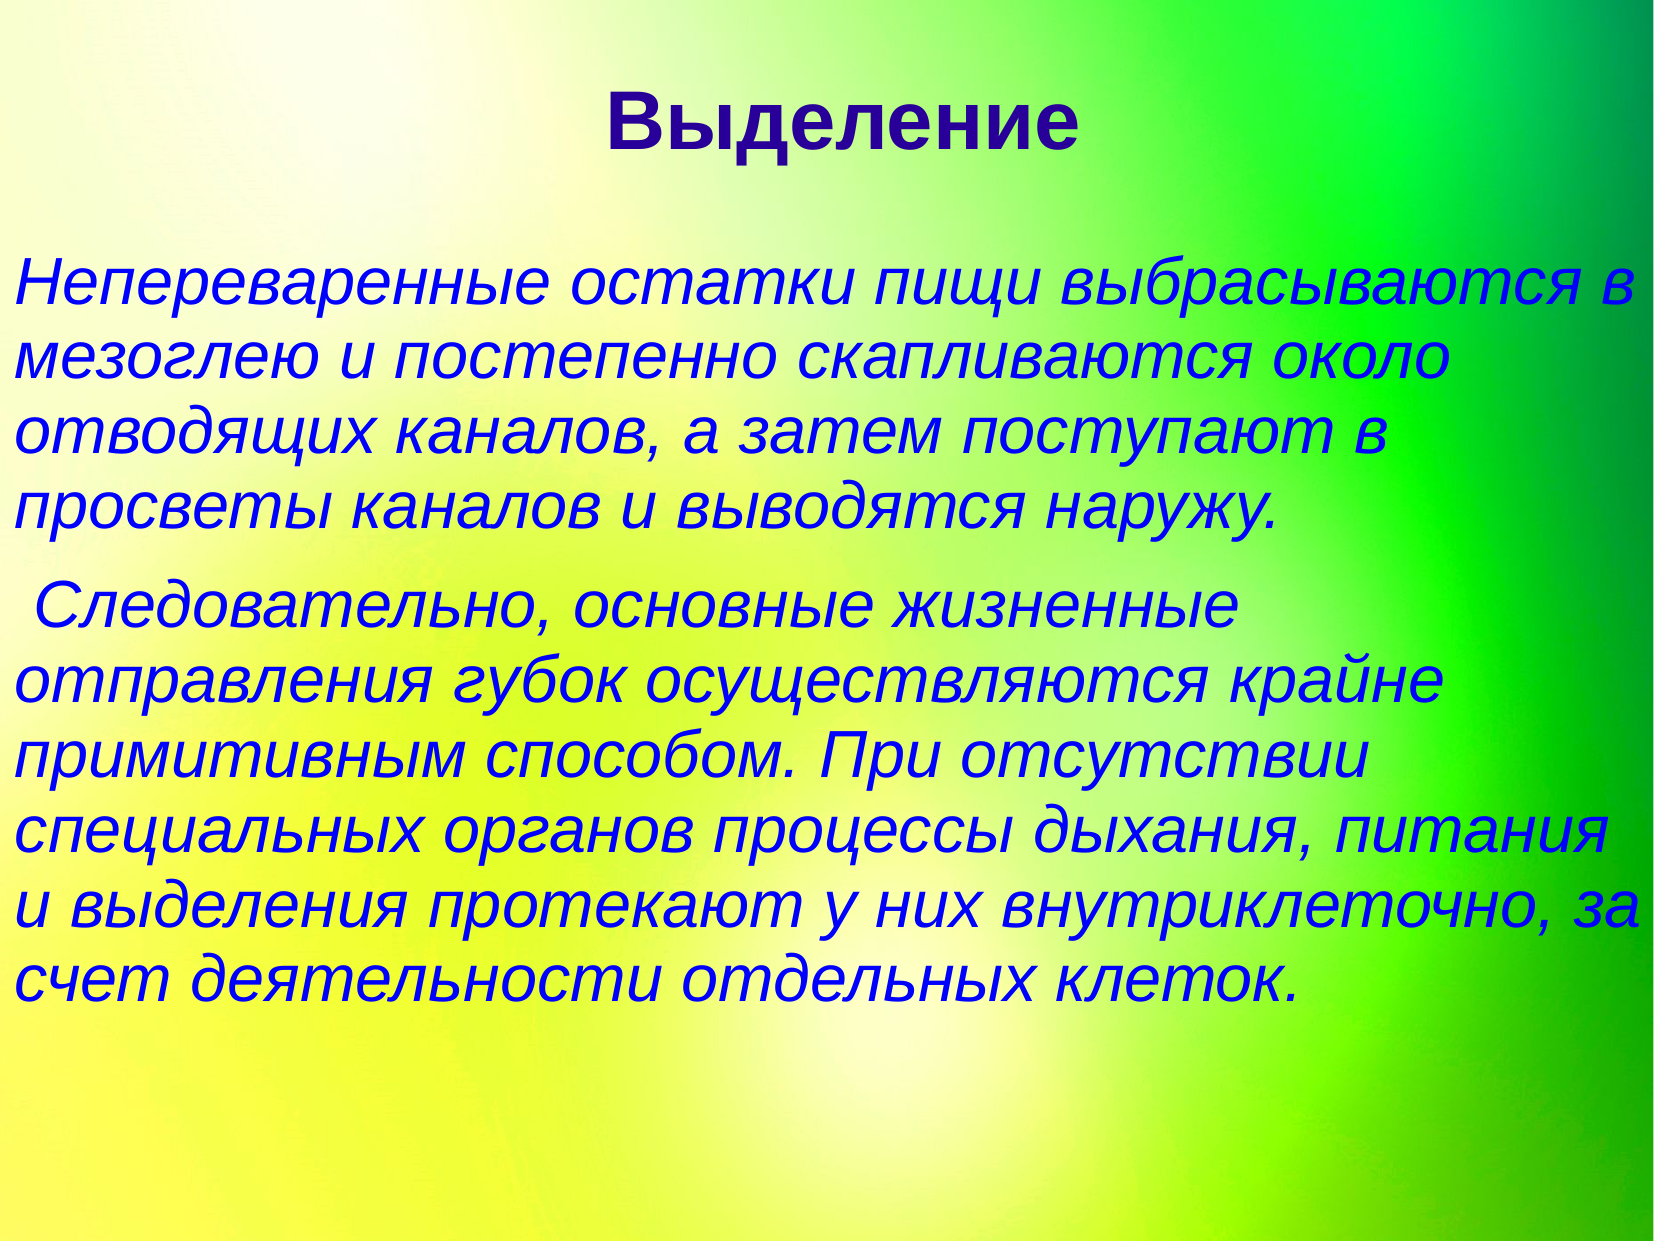

Выделение
Непереваренные остатки пищи выбрасываются в мезоглею и постепенно скапливаются около отводящих каналов, а затем поступают в просветы каналов и выводятся наружу.
 Следовательно, основные жизненные отправления губок осуществляются крайне примитивным способом. При отсутствии специальных органов процессы дыхания, питания и выделения протекают у них внутриклеточно, за счет деятельности отдельных клеток.